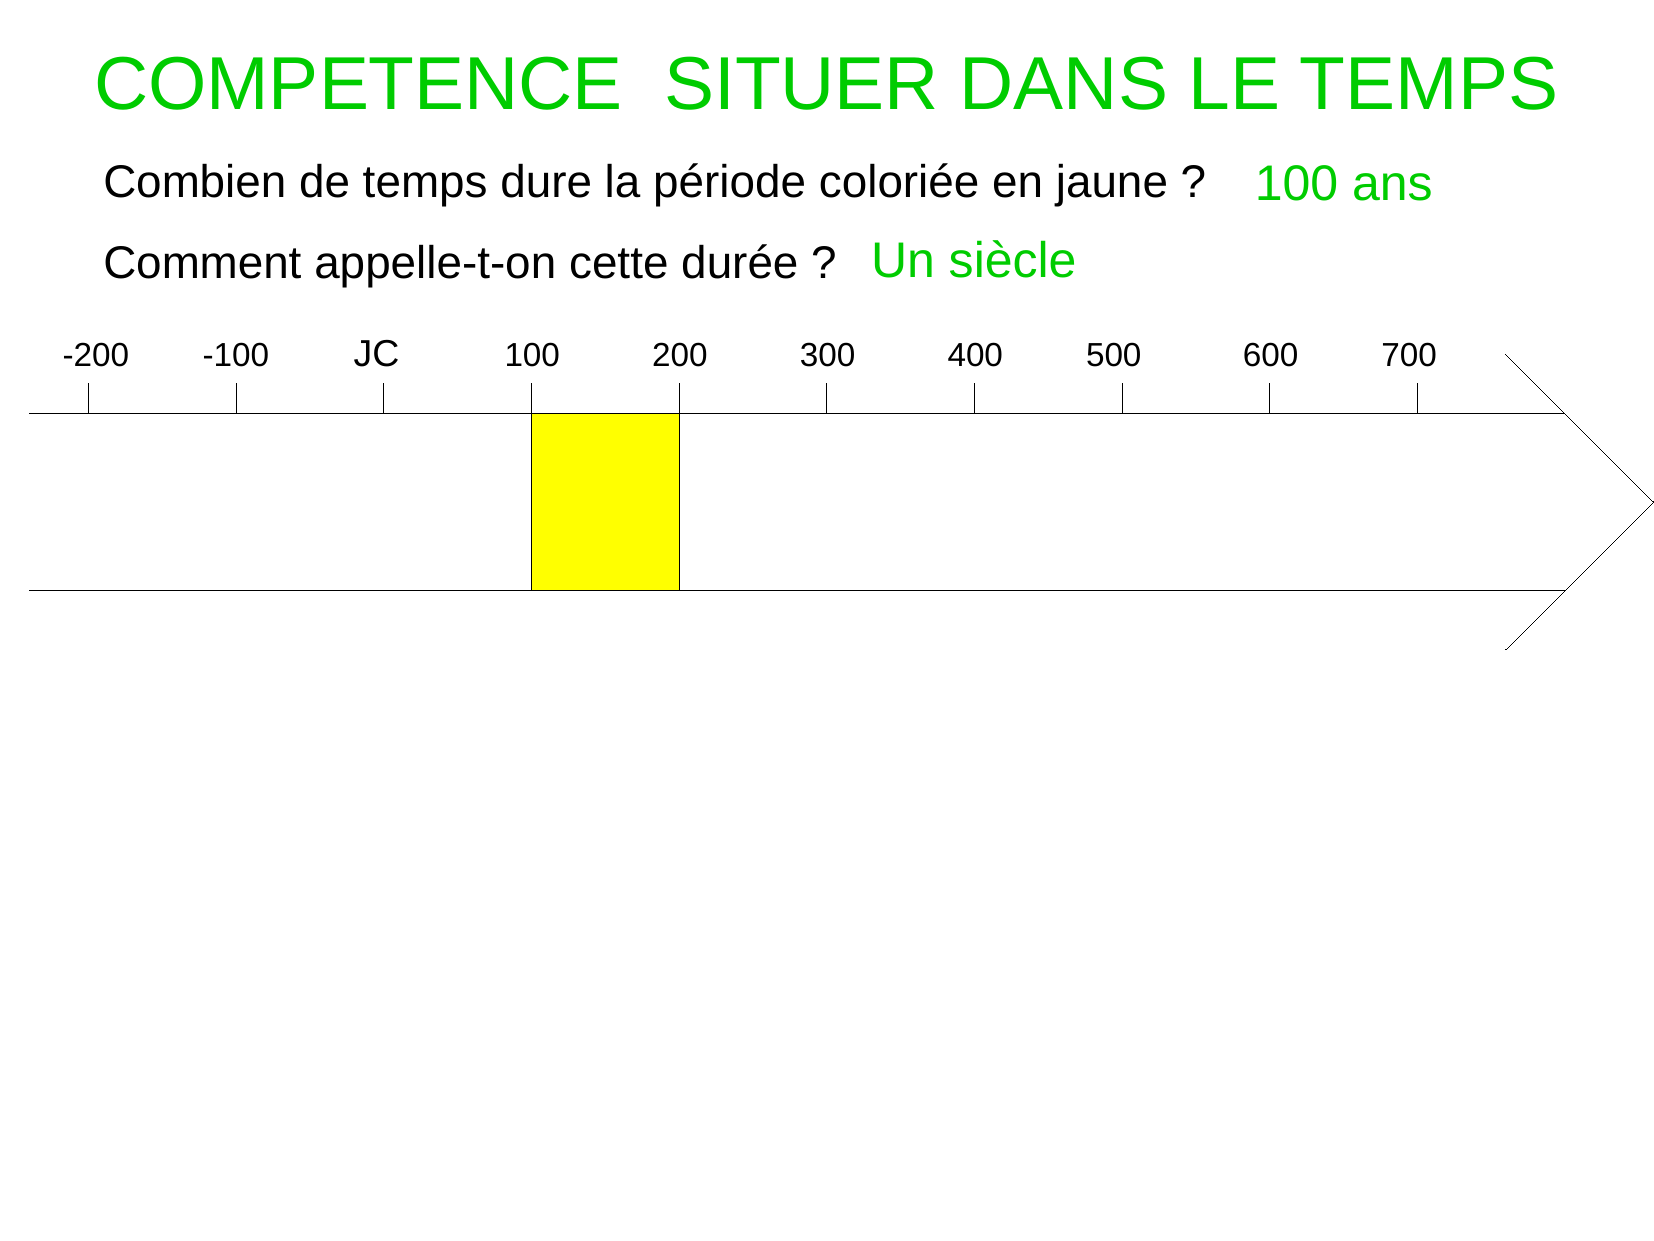

# COMPETENCE SITUER DANS LE TEMPS
100 ans
Combien de temps dure la période coloriée en jaune ?
Un siècle
Comment appelle-t-on cette durée ?
 -200 -100 JC 100 200 300 400 500 600 700